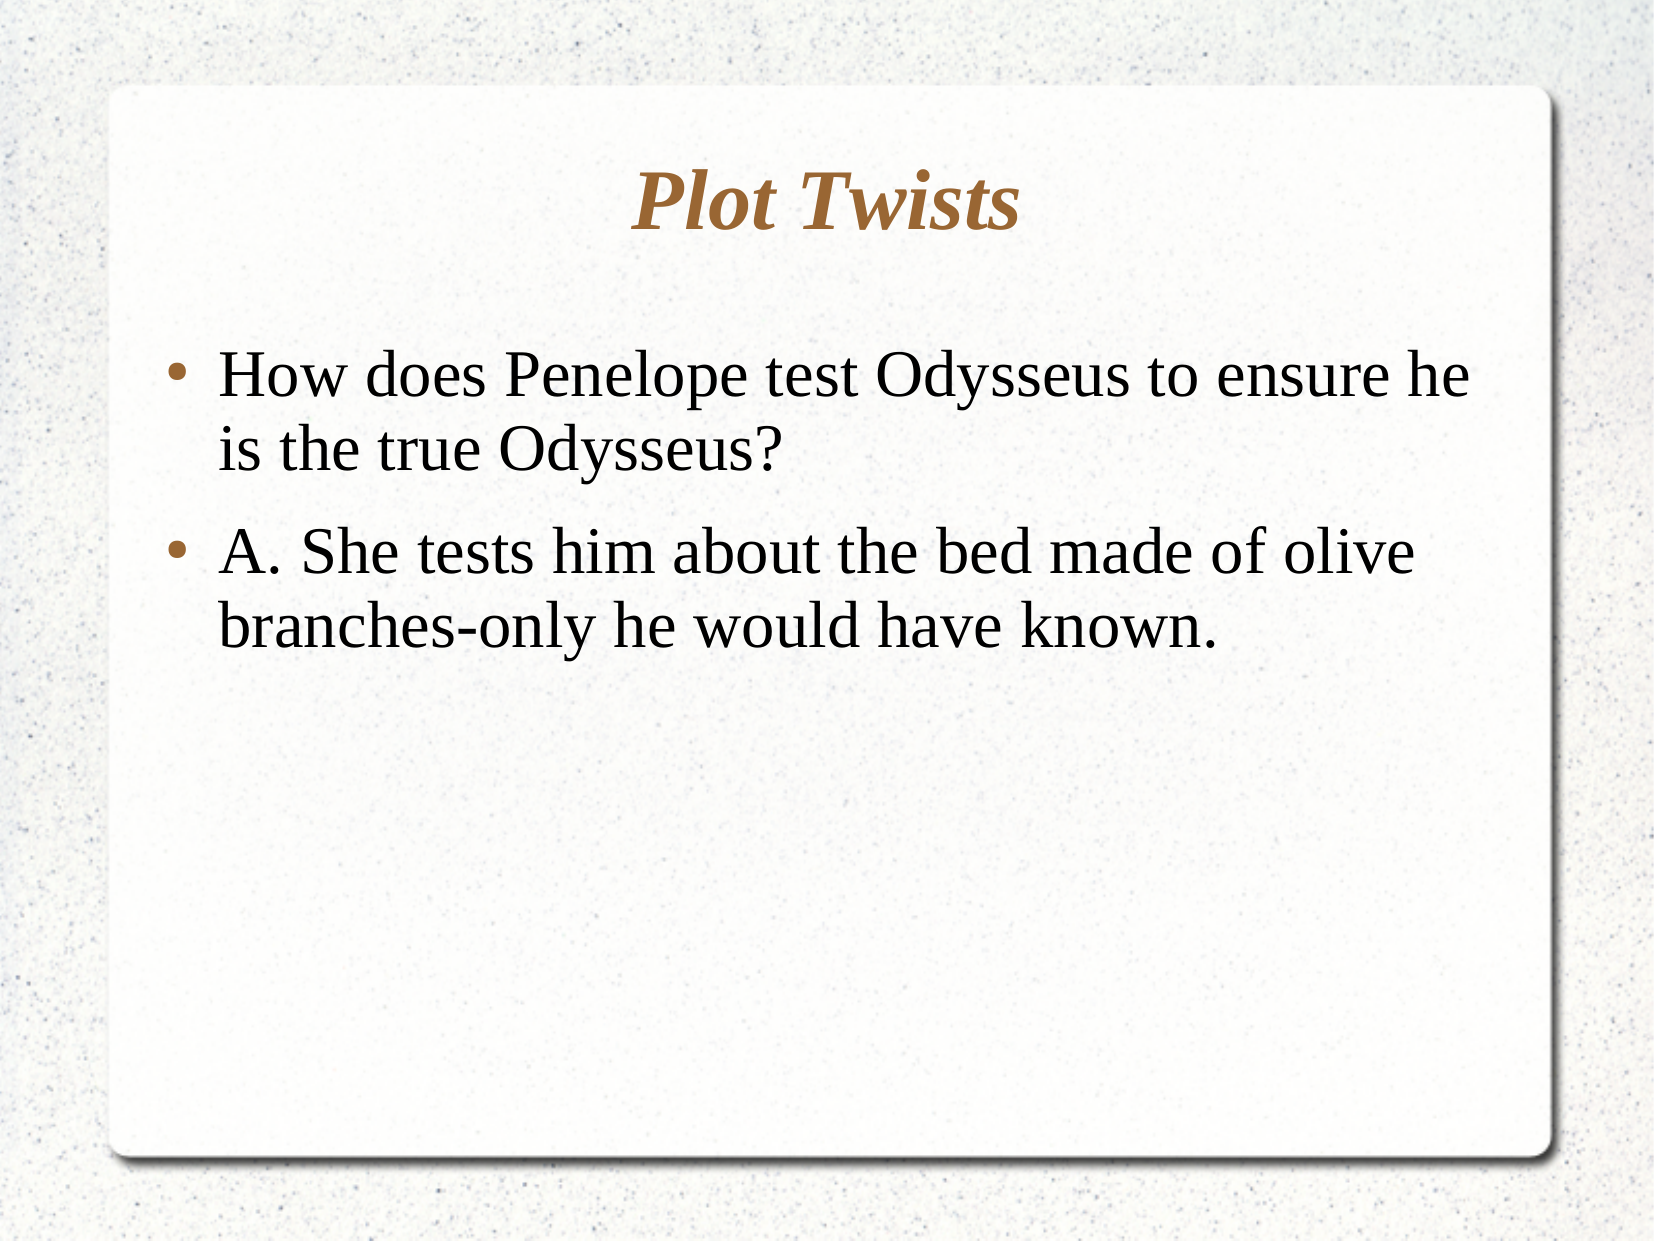

# Plot Twists
How does Penelope test Odysseus to ensure he is the true Odysseus?
A. She tests him about the bed made of olive branches-only he would have known.